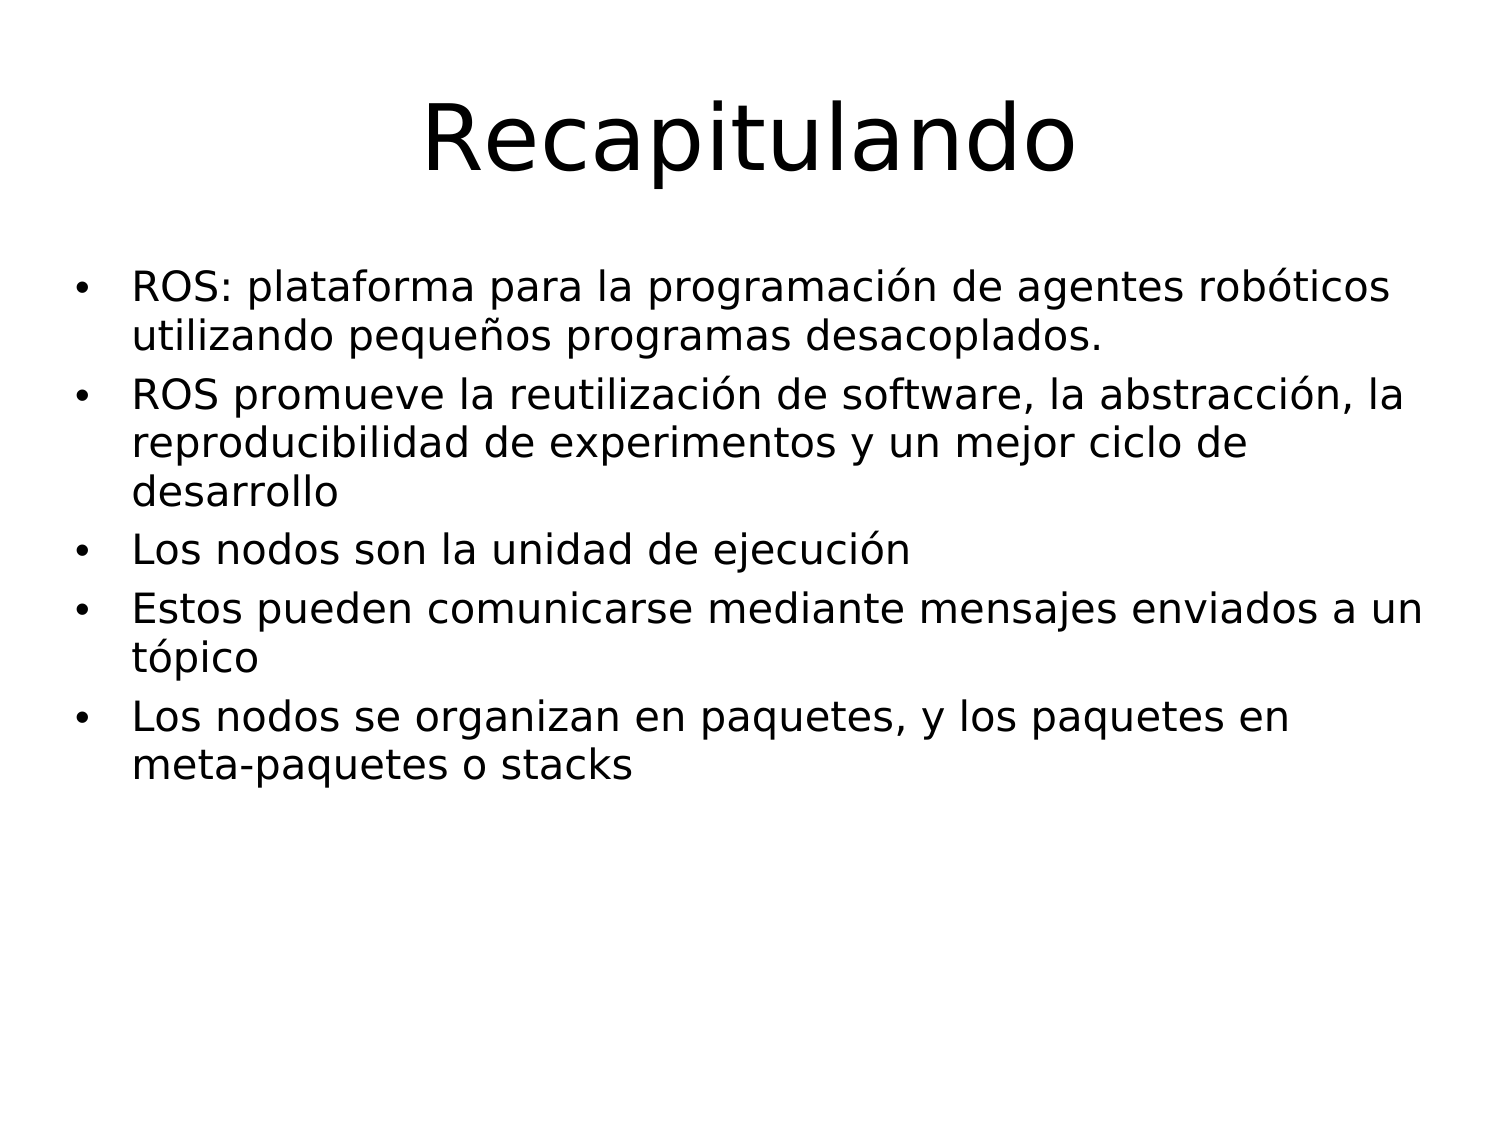

# Recapitulando
ROS: plataforma para la programación de agentes robóticos utilizando pequeños programas desacoplados.
ROS promueve la reutilización de software, la abstracción, la reproducibilidad de experimentos y un mejor ciclo de desarrollo
Los nodos son la unidad de ejecución
Estos pueden comunicarse mediante mensajes enviados a un tópico
Los nodos se organizan en paquetes, y los paquetes en meta-paquetes o stacks